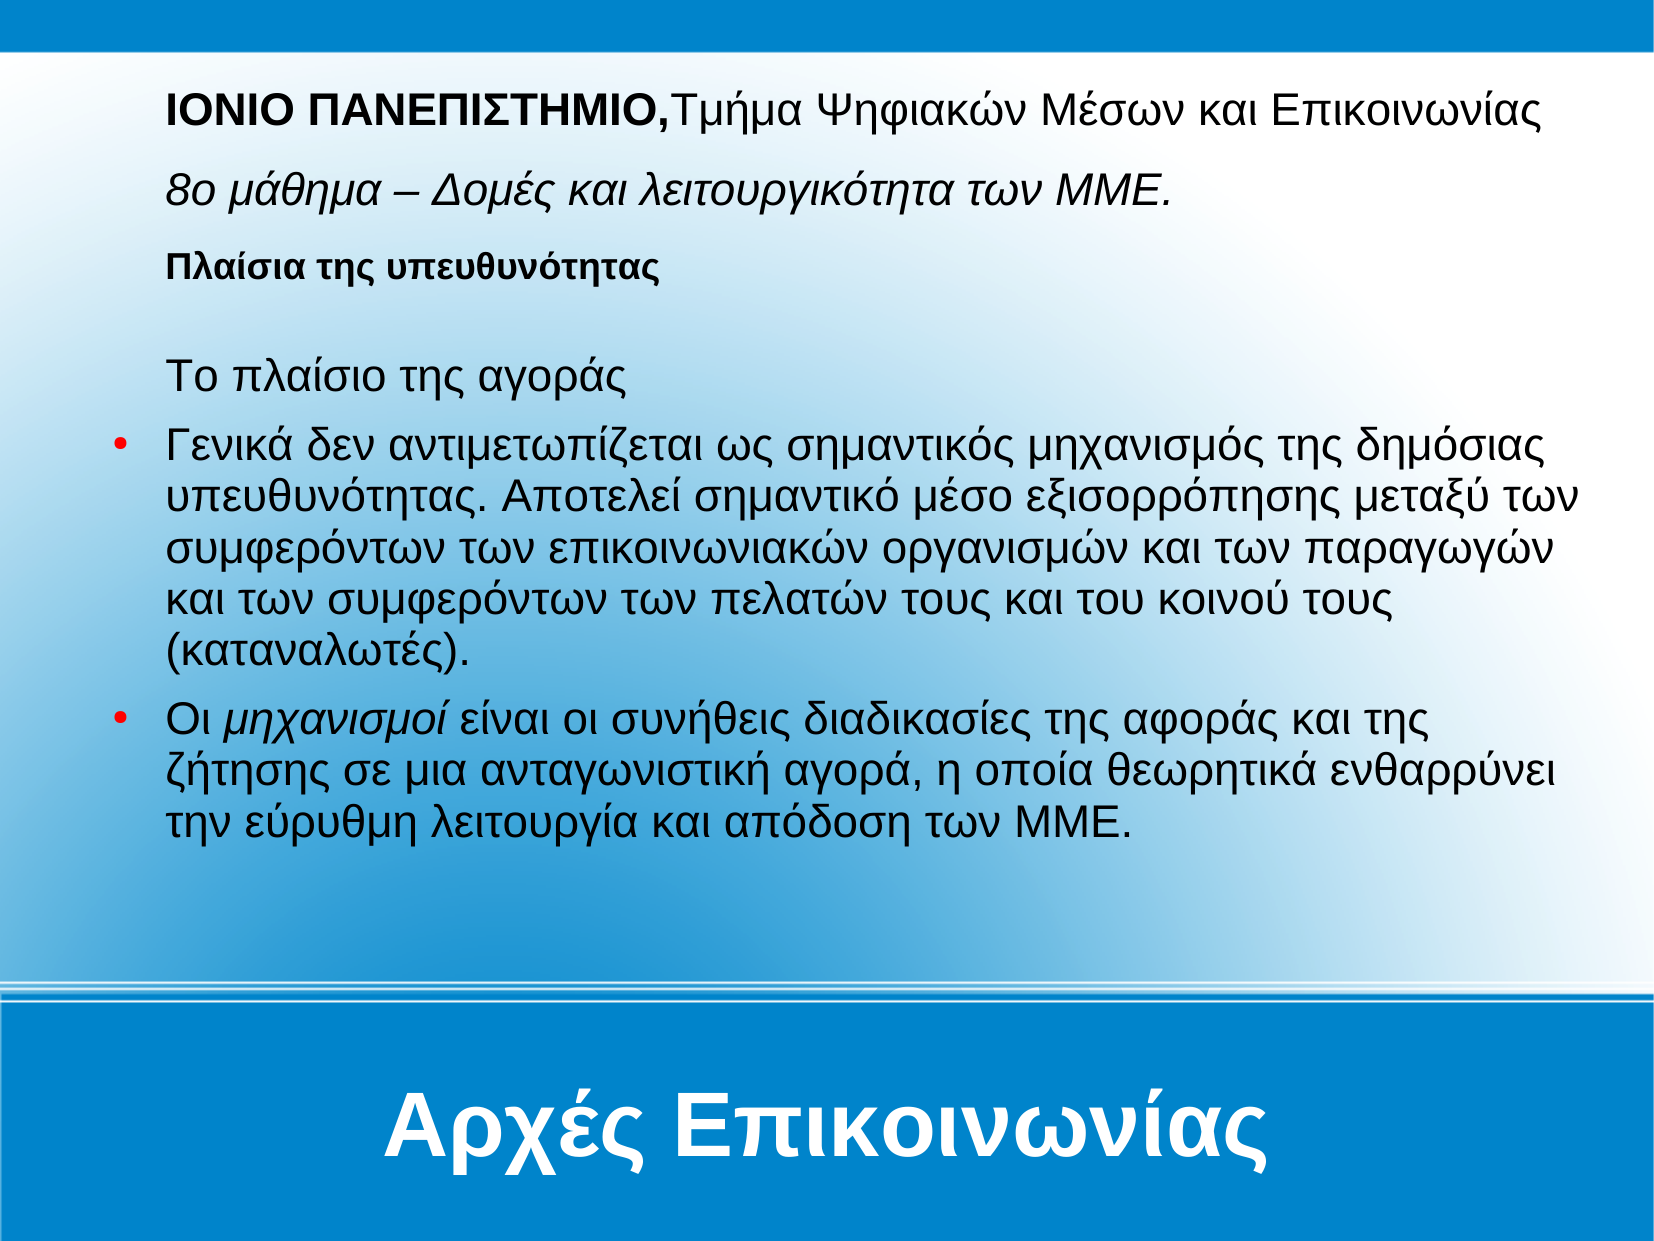

ΙΟΝΙΟ ΠΑΝΕΠΙΣΤΗΜΙΟ,Τμήμα Ψηφιακών Μέσων και Επικοινωνίας
8ο μάθημα – Δομές και λειτουργικότητα των ΜΜΕ.
Πλαίσια της υπευθυνότητας
Το πλαίσιο της αγοράς
Γενικά δεν αντιμετωπίζεται ως σημαντικός μηχανισμός της δημόσιας υπευθυνότητας. Αποτελεί σημαντικό μέσο εξισορρόπησης μεταξύ των συμφερόντων των επικοινωνιακών οργανισμών και των παραγωγών και των συμφερόντων των πελατών τους και του κοινού τους (καταναλωτές).
Οι μηχανισμοί είναι οι συνήθεις διαδικασίες της αφοράς και της ζήτησης σε μια ανταγωνιστική αγορά, η οποία θεωρητικά ενθαρρύνει την εύρυθμη λειτουργία και απόδοση των ΜΜΕ.
# Αρχές Επικοινωνίας